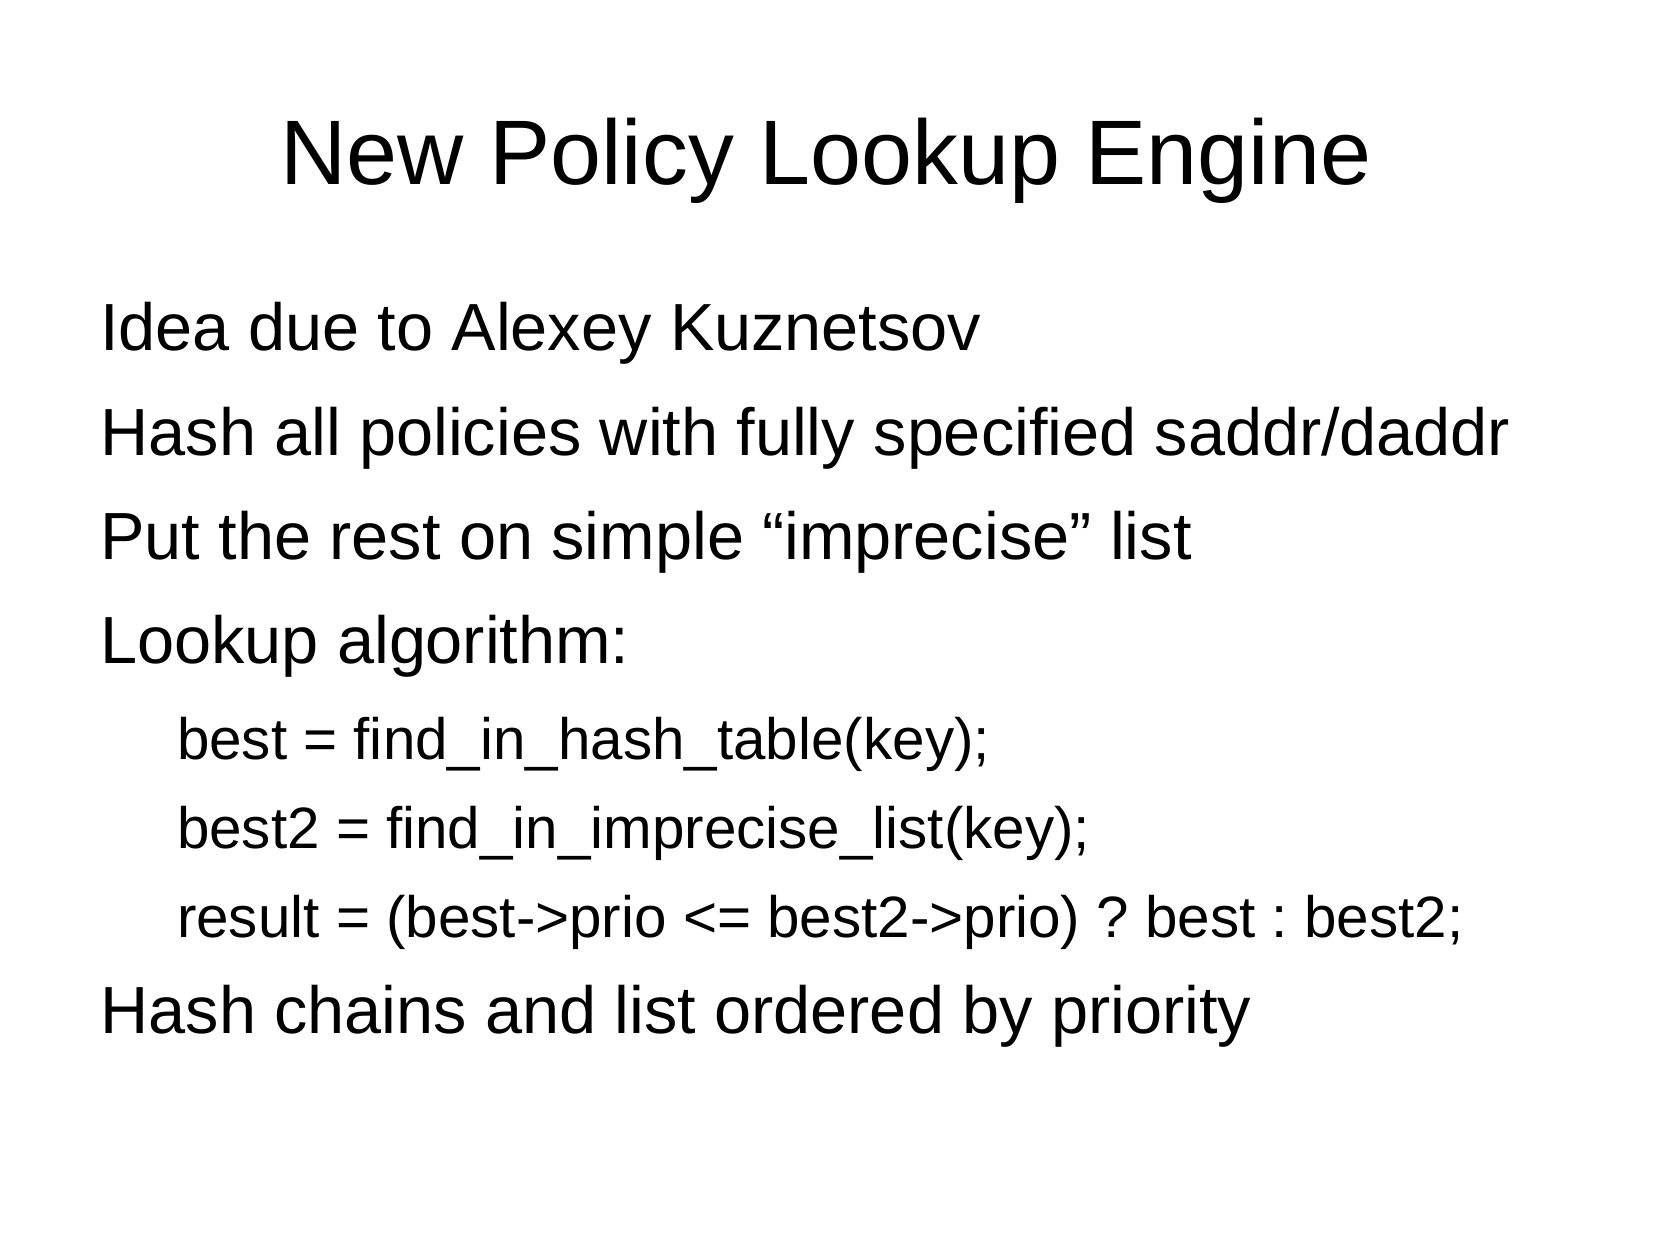

# New Policy Lookup Engine
Idea due to Alexey Kuznetsov
Hash all policies with fully specified saddr/daddr
Put the rest on simple “imprecise” list
Lookup algorithm:
best = find_in_hash_table(key);
best2 = find_in_imprecise_list(key);
result = (best->prio <= best2->prio) ? best : best2;
Hash chains and list ordered by priority